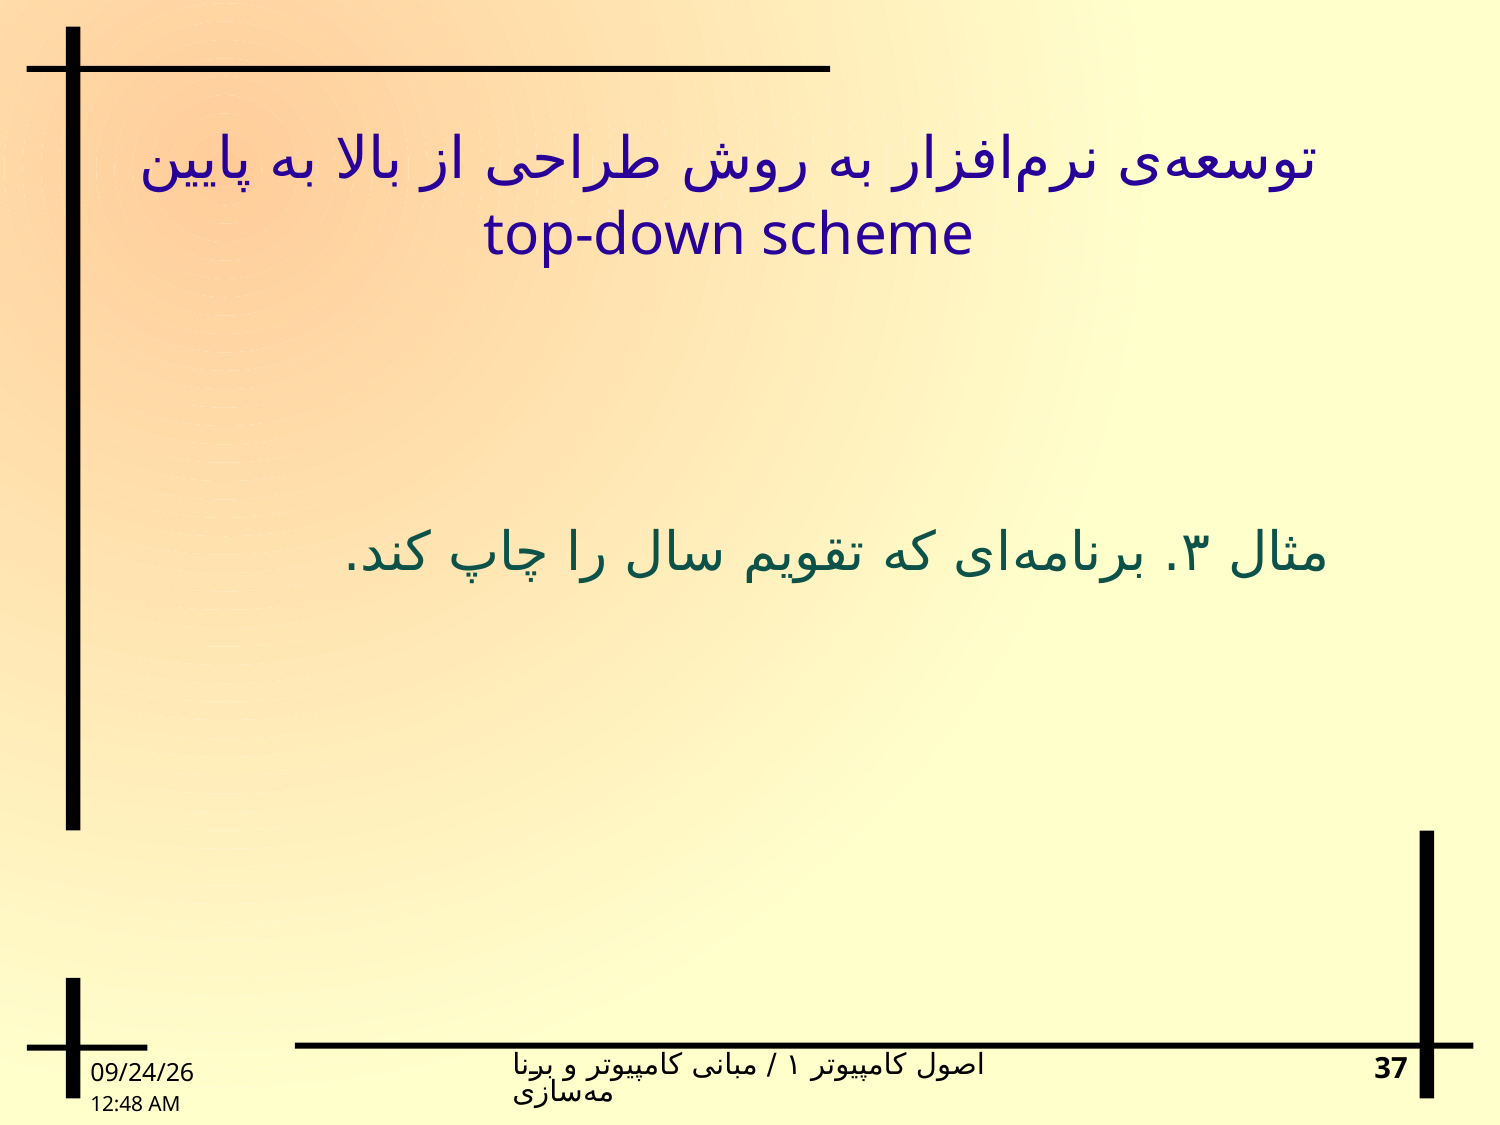

توسعه‌ی نرم‌افزار به روش طراحی از بالا به پایین
top-down scheme
# مثال ۳. برنامه‌ای که تقویم سال را چاپ کند.
اصول کامپیوتر ۱ / مبانی کامپیوتر و برنامه‌سازی
37